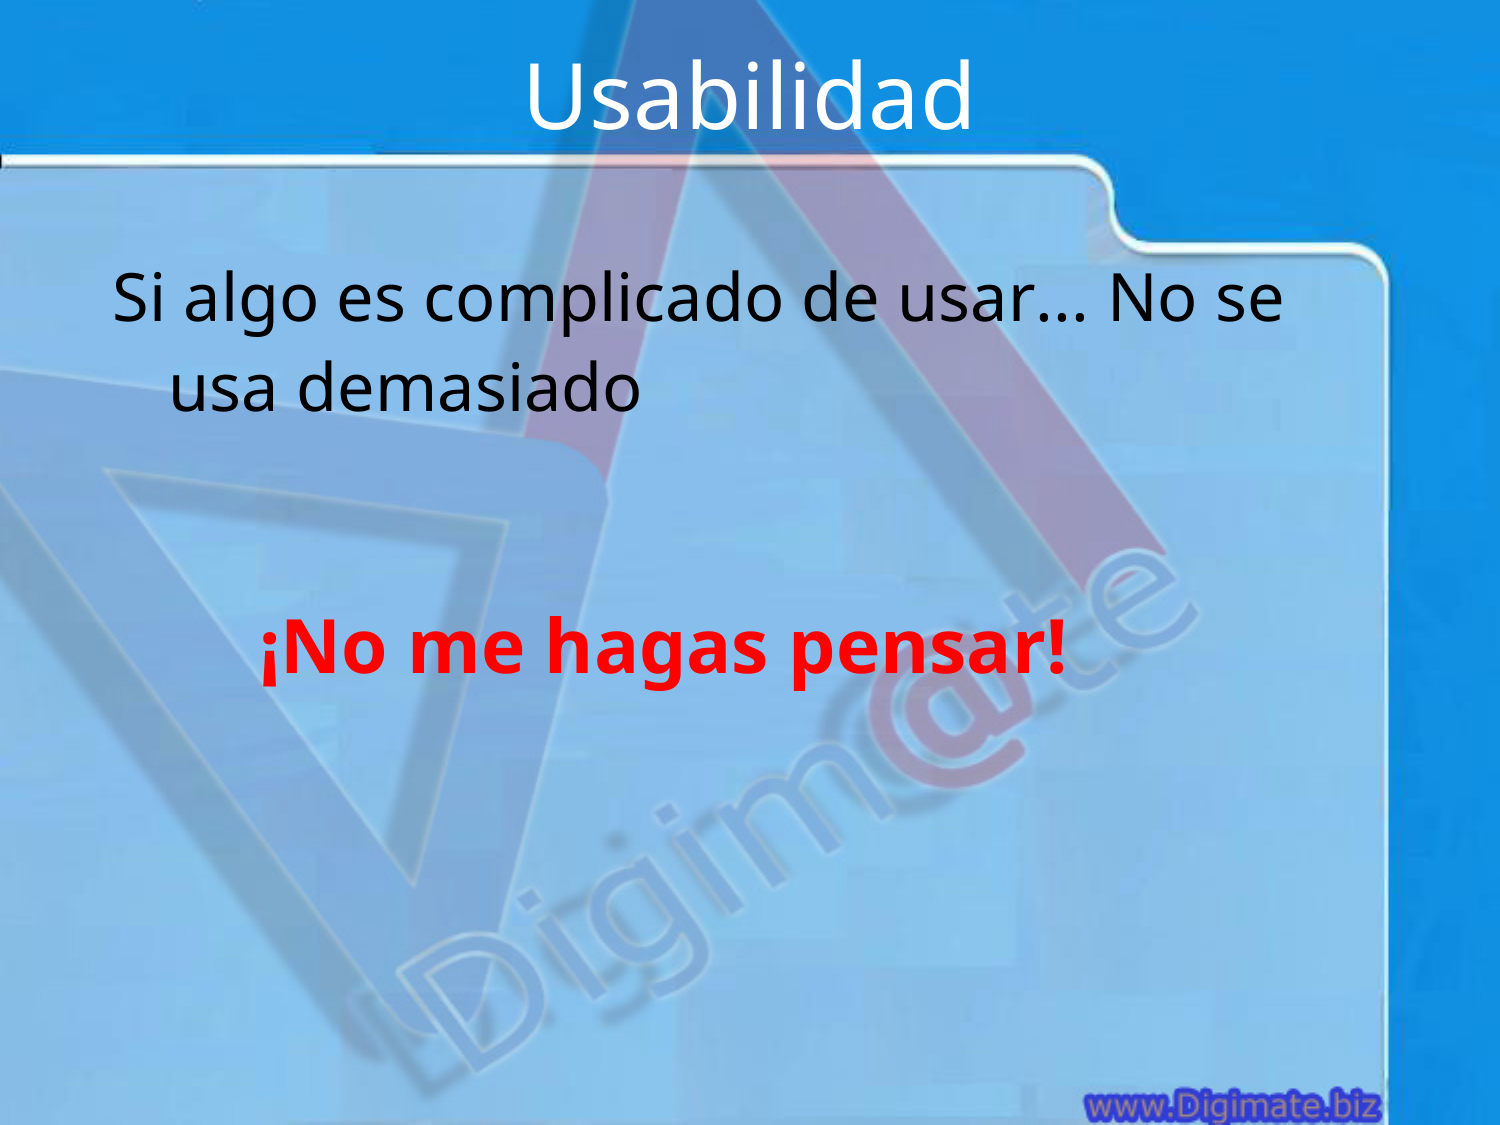

# Usabilidad
Si algo es complicado de usar... No se usa demasiado
¡No me hagas pensar!